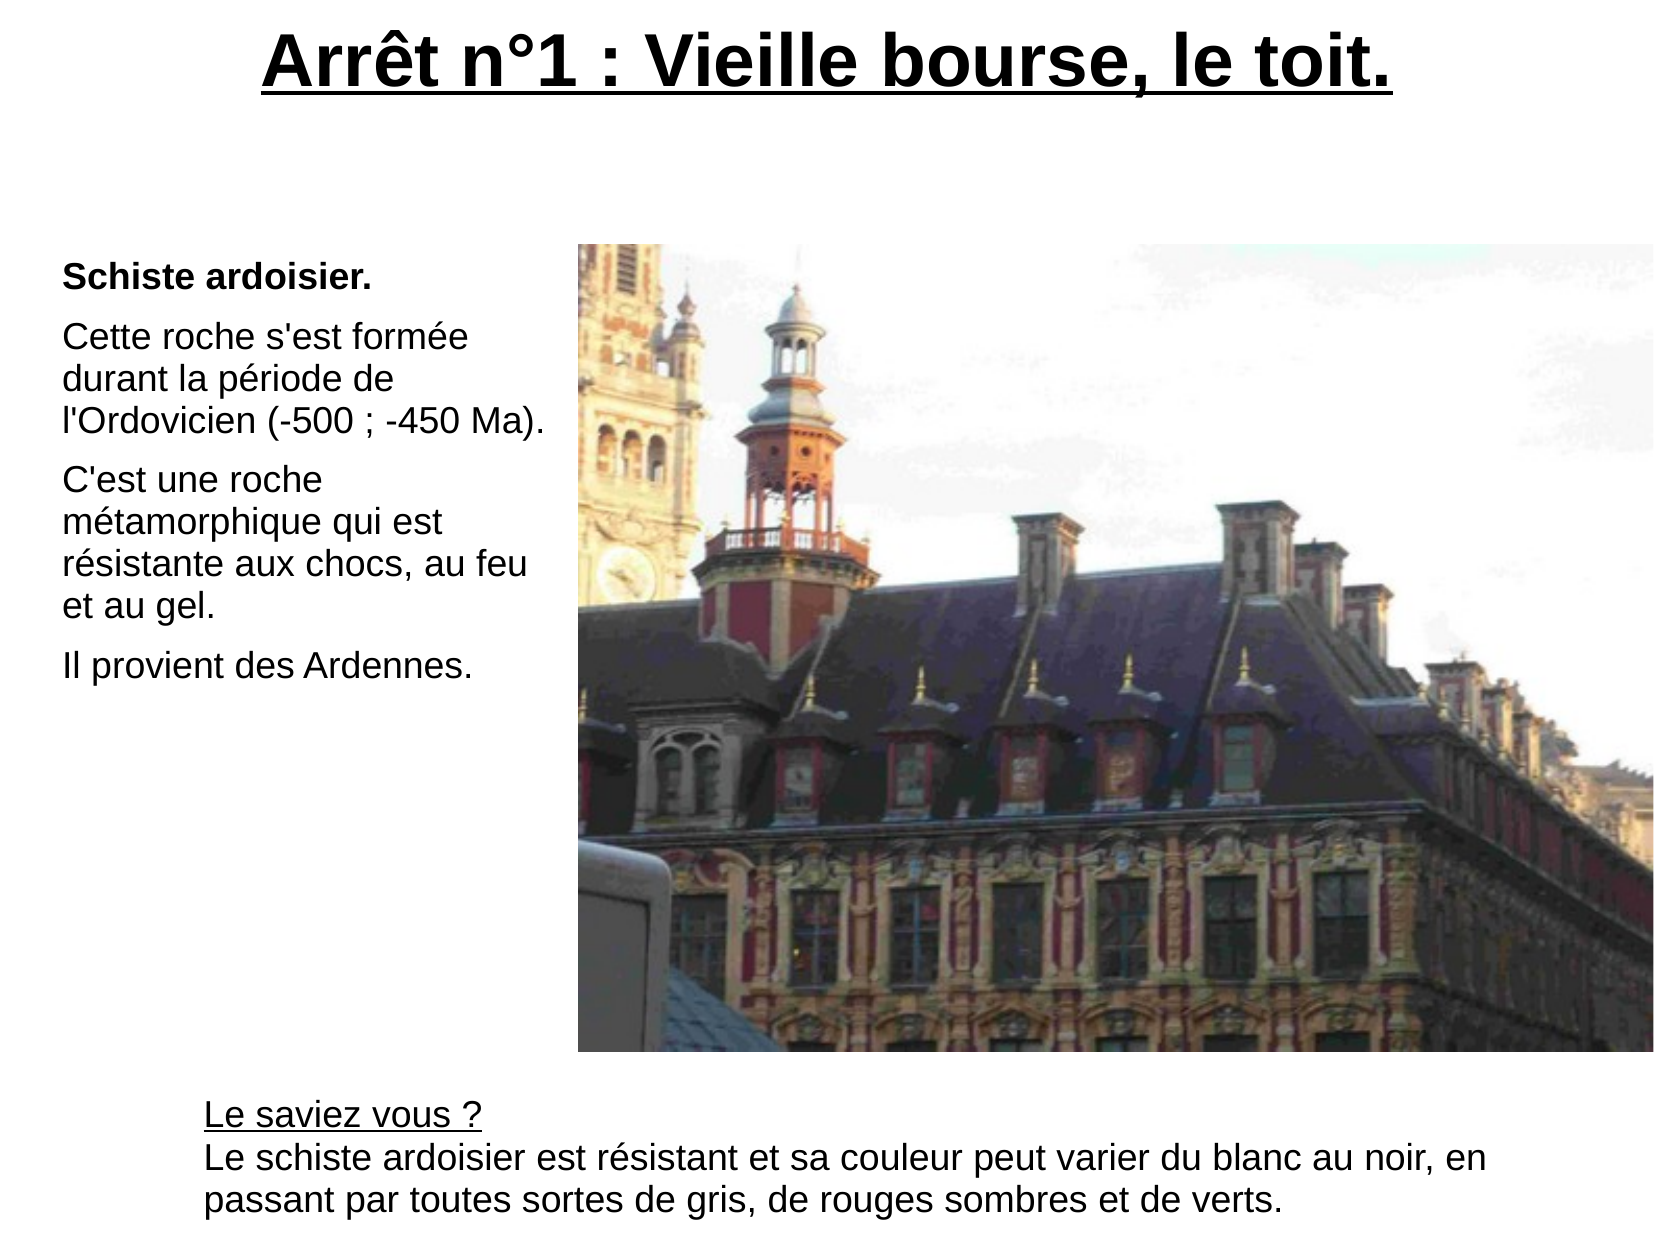

# Arrêt n°1 : Vieille bourse, le toit.
Schiste ardoisier.
Cette roche s'est formée durant la période de l'Ordovicien (-500 ; -450 Ma).
C'est une roche métamorphique qui est résistante aux chocs, au feu et au gel.
Il provient des Ardennes.
Le saviez vous ?
Le schiste ardoisier est résistant et sa couleur peut varier du blanc au noir, en passant par toutes sortes de gris, de rouges sombres et de verts.